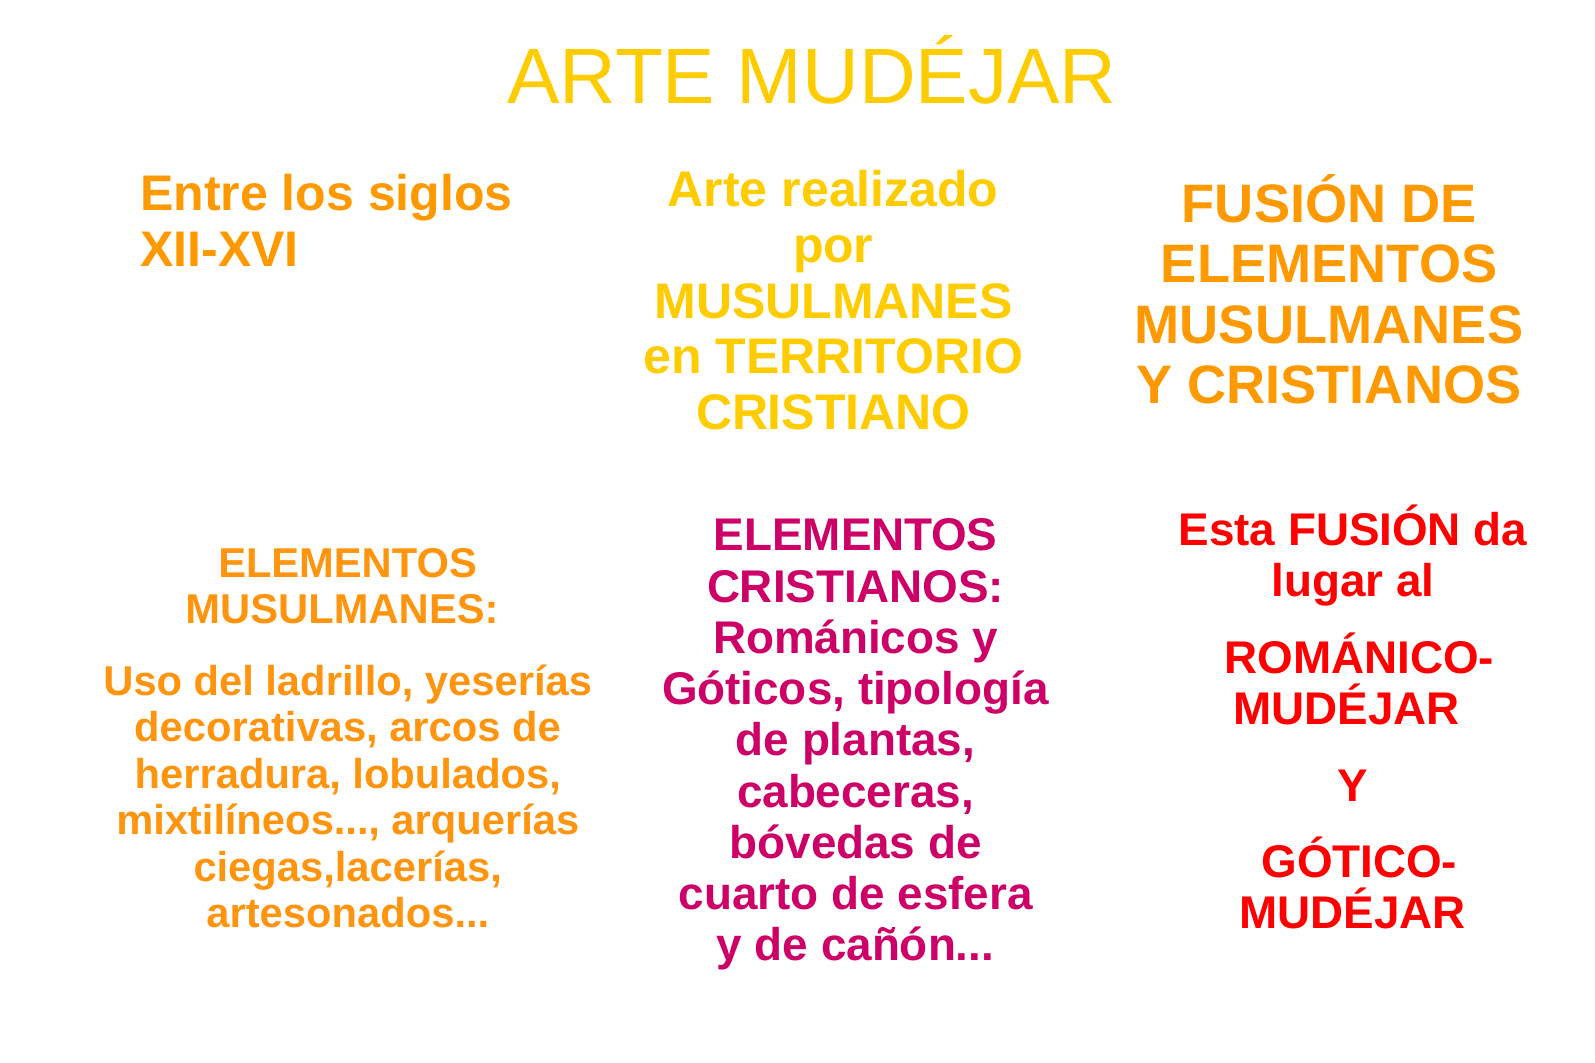

# ARTE MUDÉJAR
Arte realizado por MUSULMANES en TERRITORIO CRISTIANO
Entre los siglos XII-XVI
FUSIÓN DE ELEMENTOS MUSULMANES Y CRISTIANOS
Esta FUSIÓN da lugar al
 ROMÁNICO-MUDÉJAR
Y
 GÓTICO- MUDÉJAR
ELEMENTOS CRISTIANOS: Románicos y Góticos, tipología de plantas, cabeceras, bóvedas de cuarto de esfera y de cañón...
ELEMENTOS MUSULMANES:
Uso del ladrillo, yeserías decorativas, arcos de herradura, lobulados, mixtilíneos..., arquerías ciegas,lacerías, artesonados...